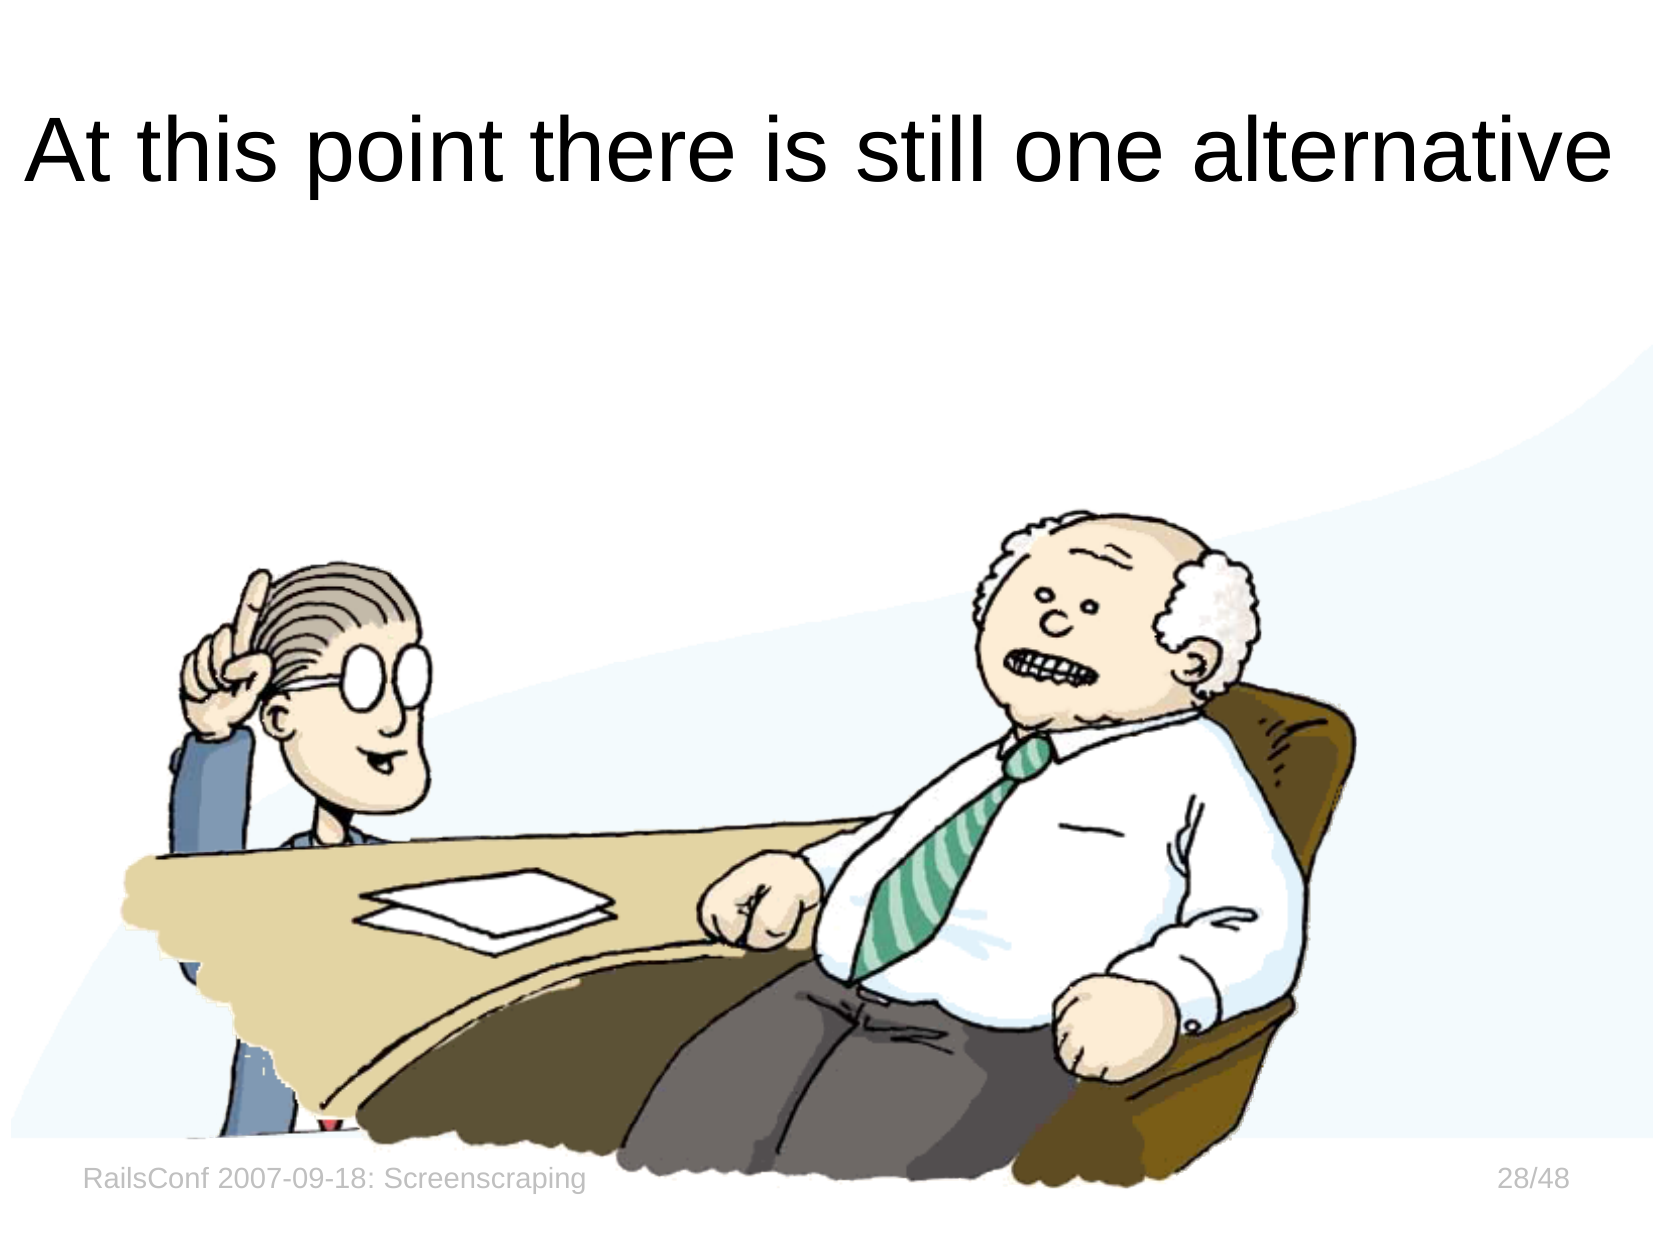

# At this point there is still one alternative
2007-09-18
28